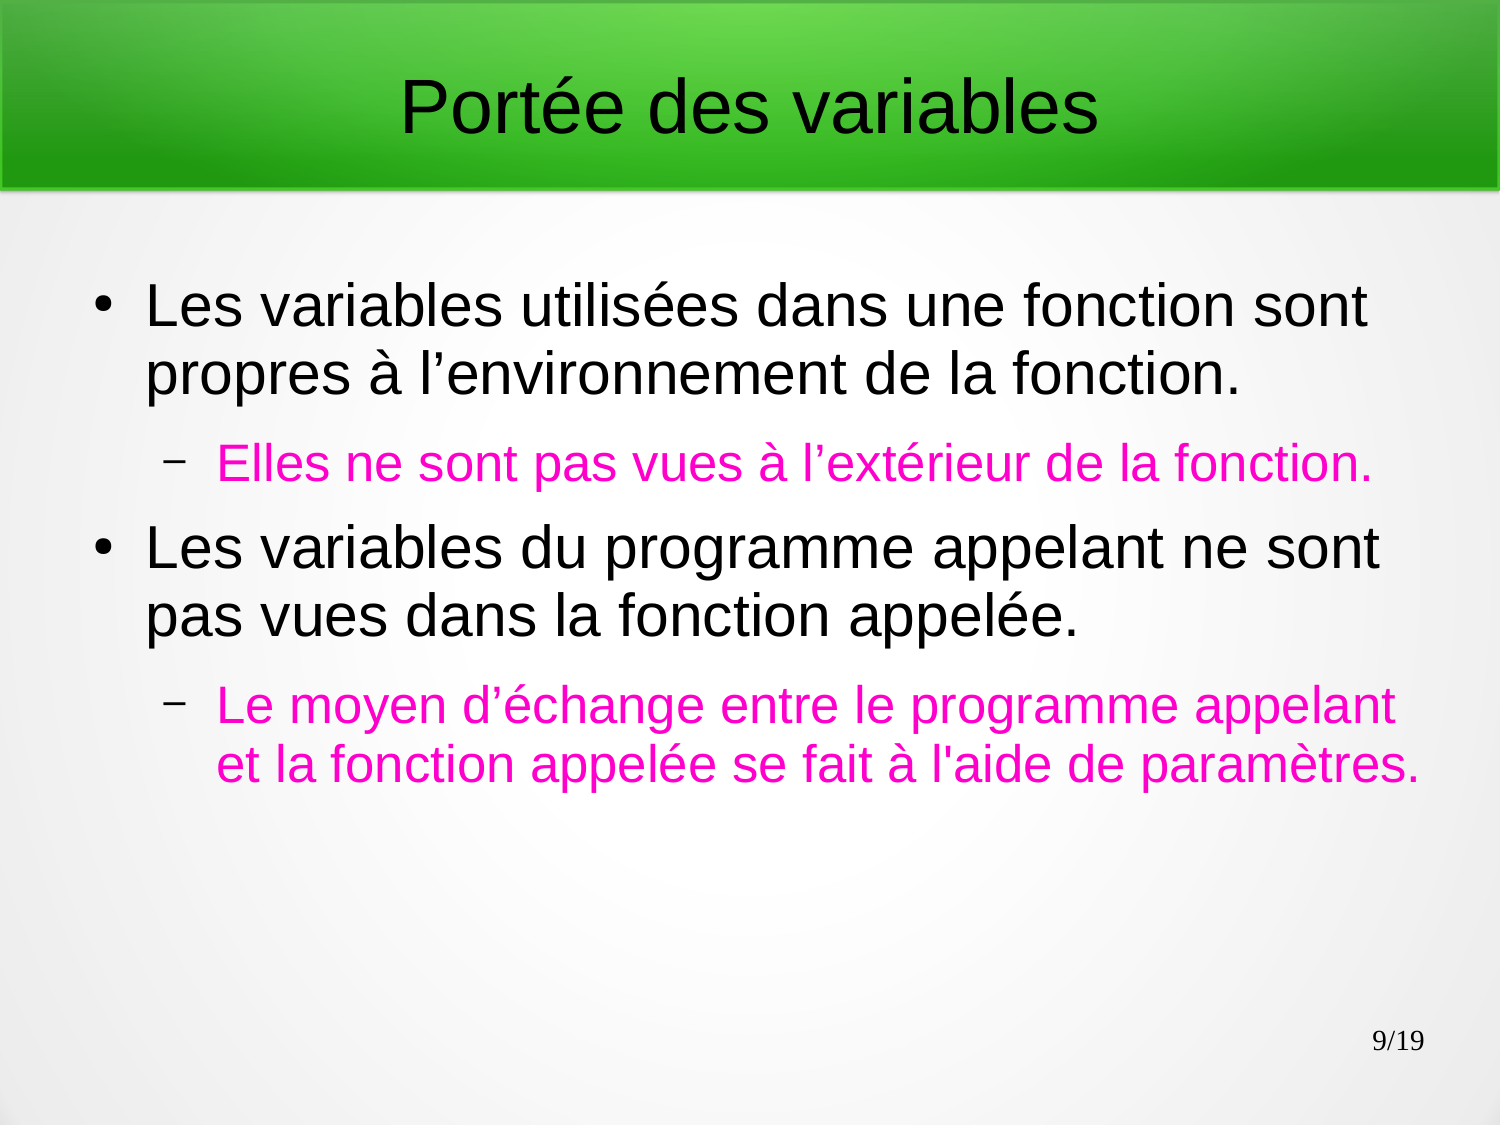

# Portée des variables
Les variables utilisées dans une fonction sont 	propres à l’environnement de la fonction.
Elles ne sont pas vues à l’extérieur de la fonction.
Les variables du programme appelant ne sont pas vues dans la fonction appelée.
Le moyen d’échange entre le programme appelant et la fonction appelée se fait à l'aide de paramètres.
9